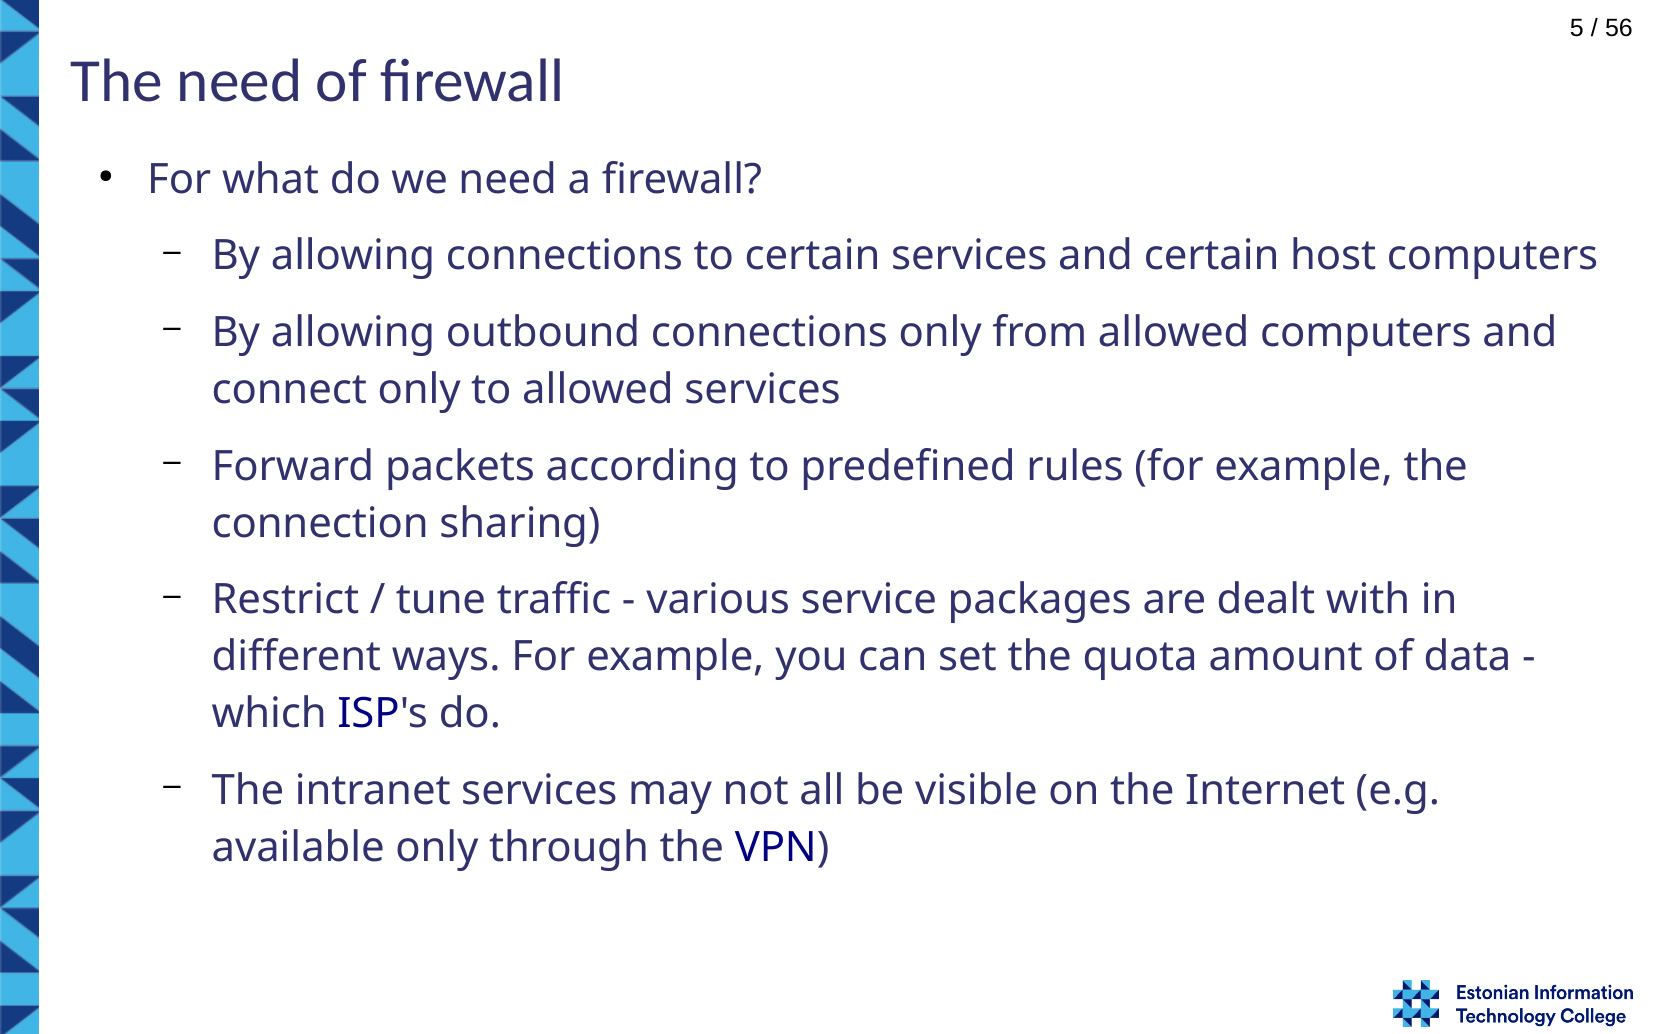

# The need of firewall
For what do we need a firewall?
By allowing connections to certain services and certain host computers
By allowing outbound connections only from allowed computers and connect only to allowed services
Forward packets according to predefined rules (for example, the connection sharing)
Restrict / tune traffic - various service packages are dealt with in different ways. For example, you can set the quota amount of data - which ISP's do.
The intranet services may not all be visible on the Internet (e.g. available only through the VPN)